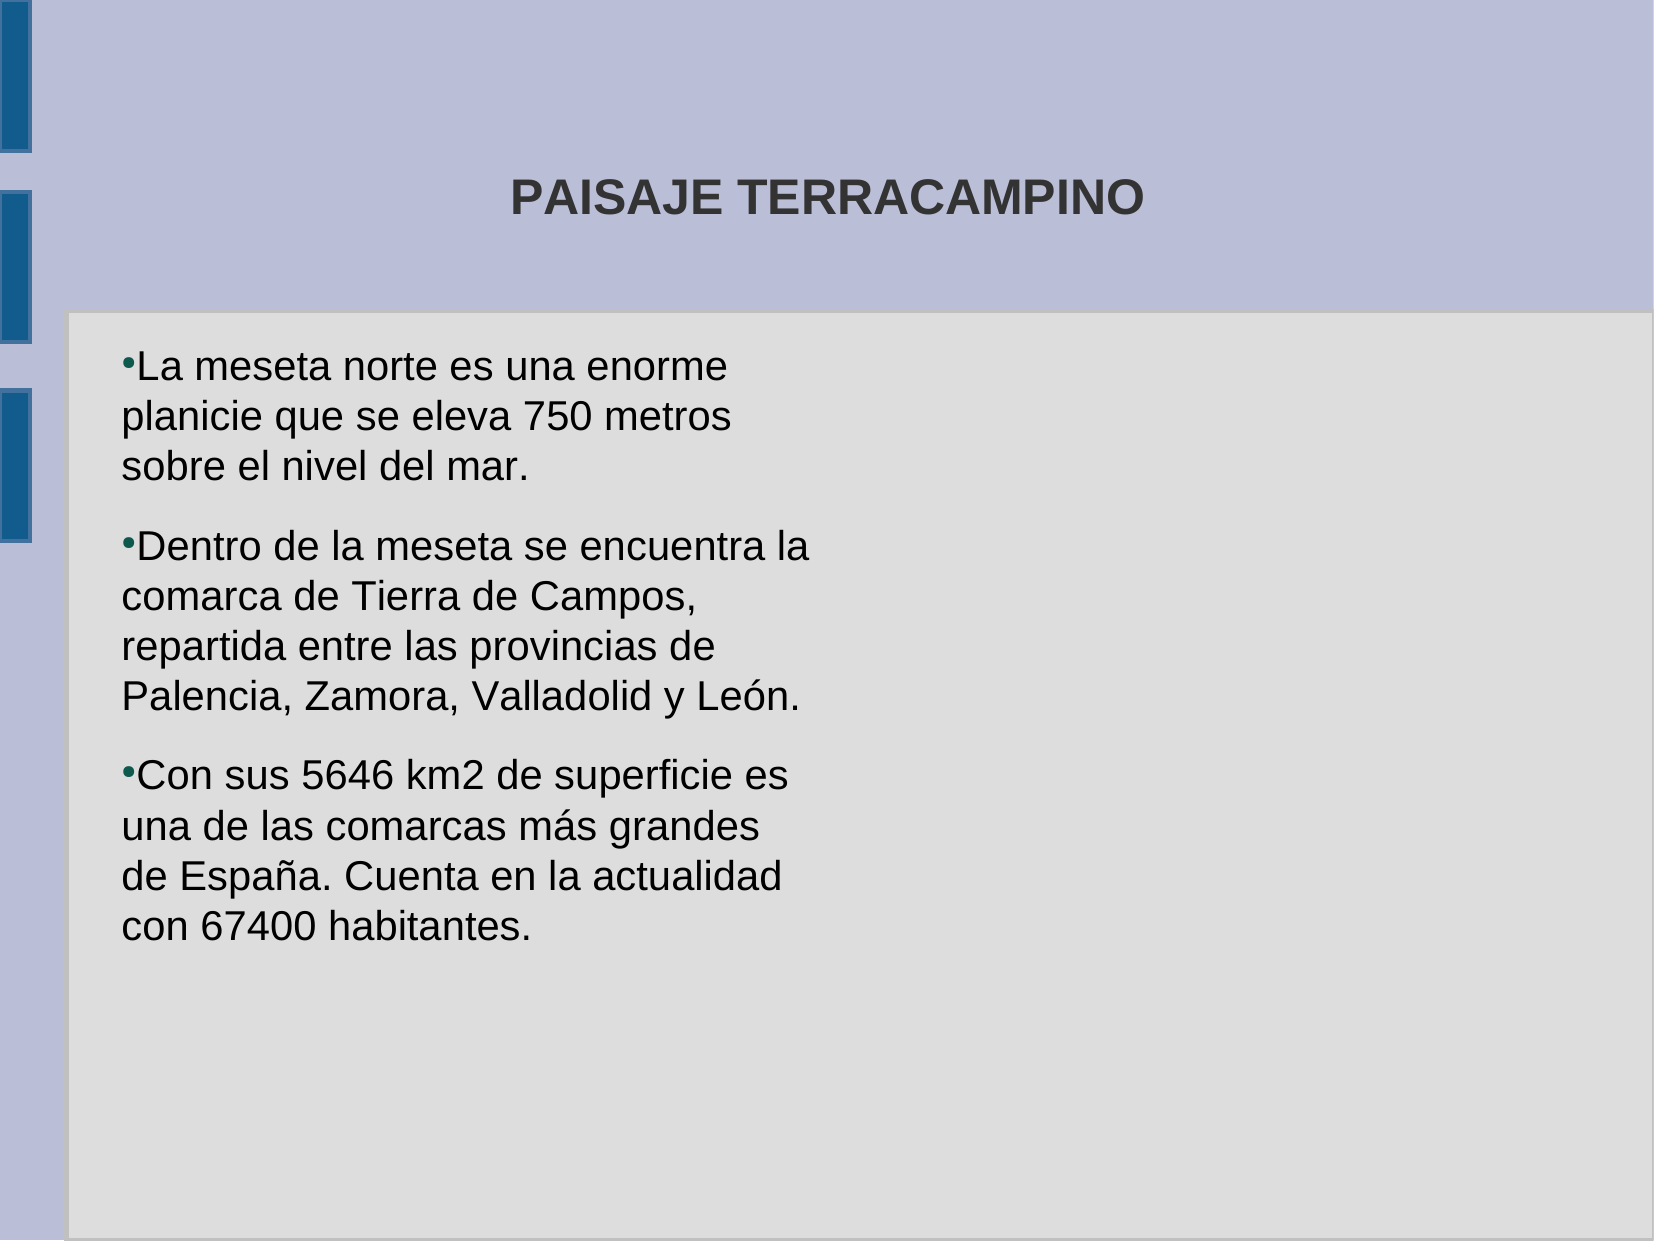

# PAISAJE TERRACAMPINO
La meseta norte es una enorme planicie que se eleva 750 metros sobre el nivel del mar.
Dentro de la meseta se encuentra la comarca de Tierra de Campos, repartida entre las provincias de Palencia, Zamora, Valladolid y León.
Con sus 5646 km2 de superficie es una de las comarcas más grandes de España. Cuenta en la actualidad con 67400 habitantes.